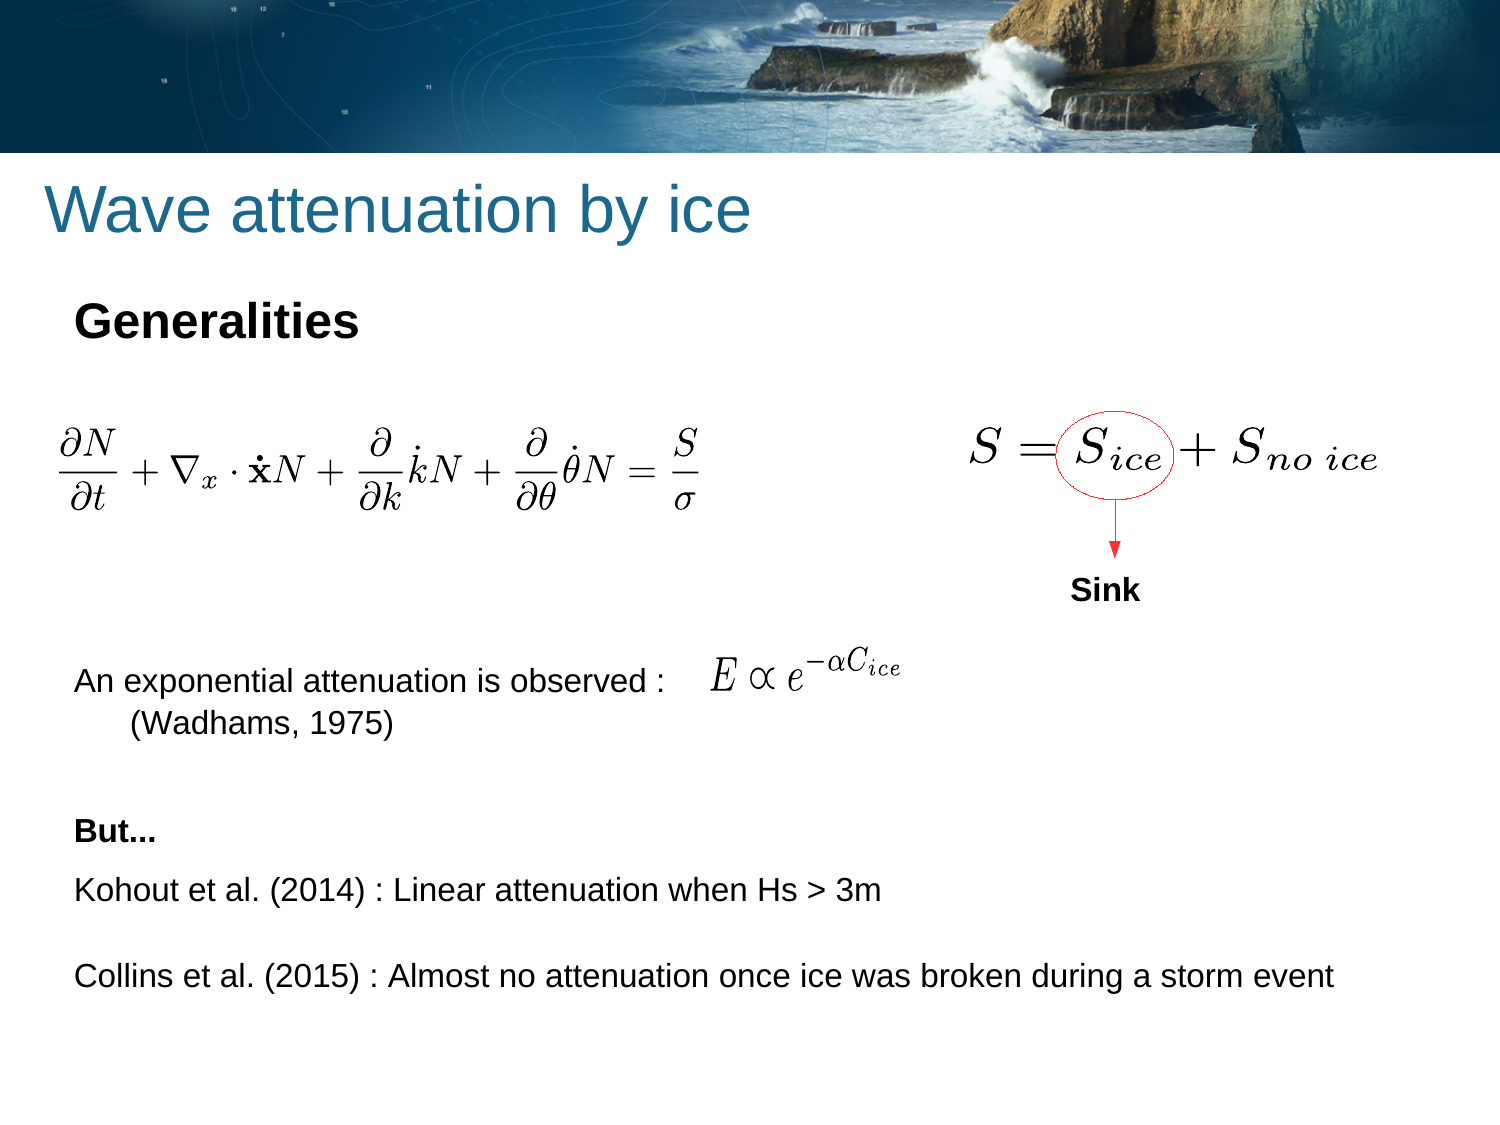

# Wave attenuation by ice
Generalities
Sink
An exponential attenuation is observed :
(Wadhams, 1975)
But...
Kohout et al. (2014) : Linear attenuation when Hs > 3m
Collins et al. (2015) : Almost no attenuation once ice was broken during a storm event